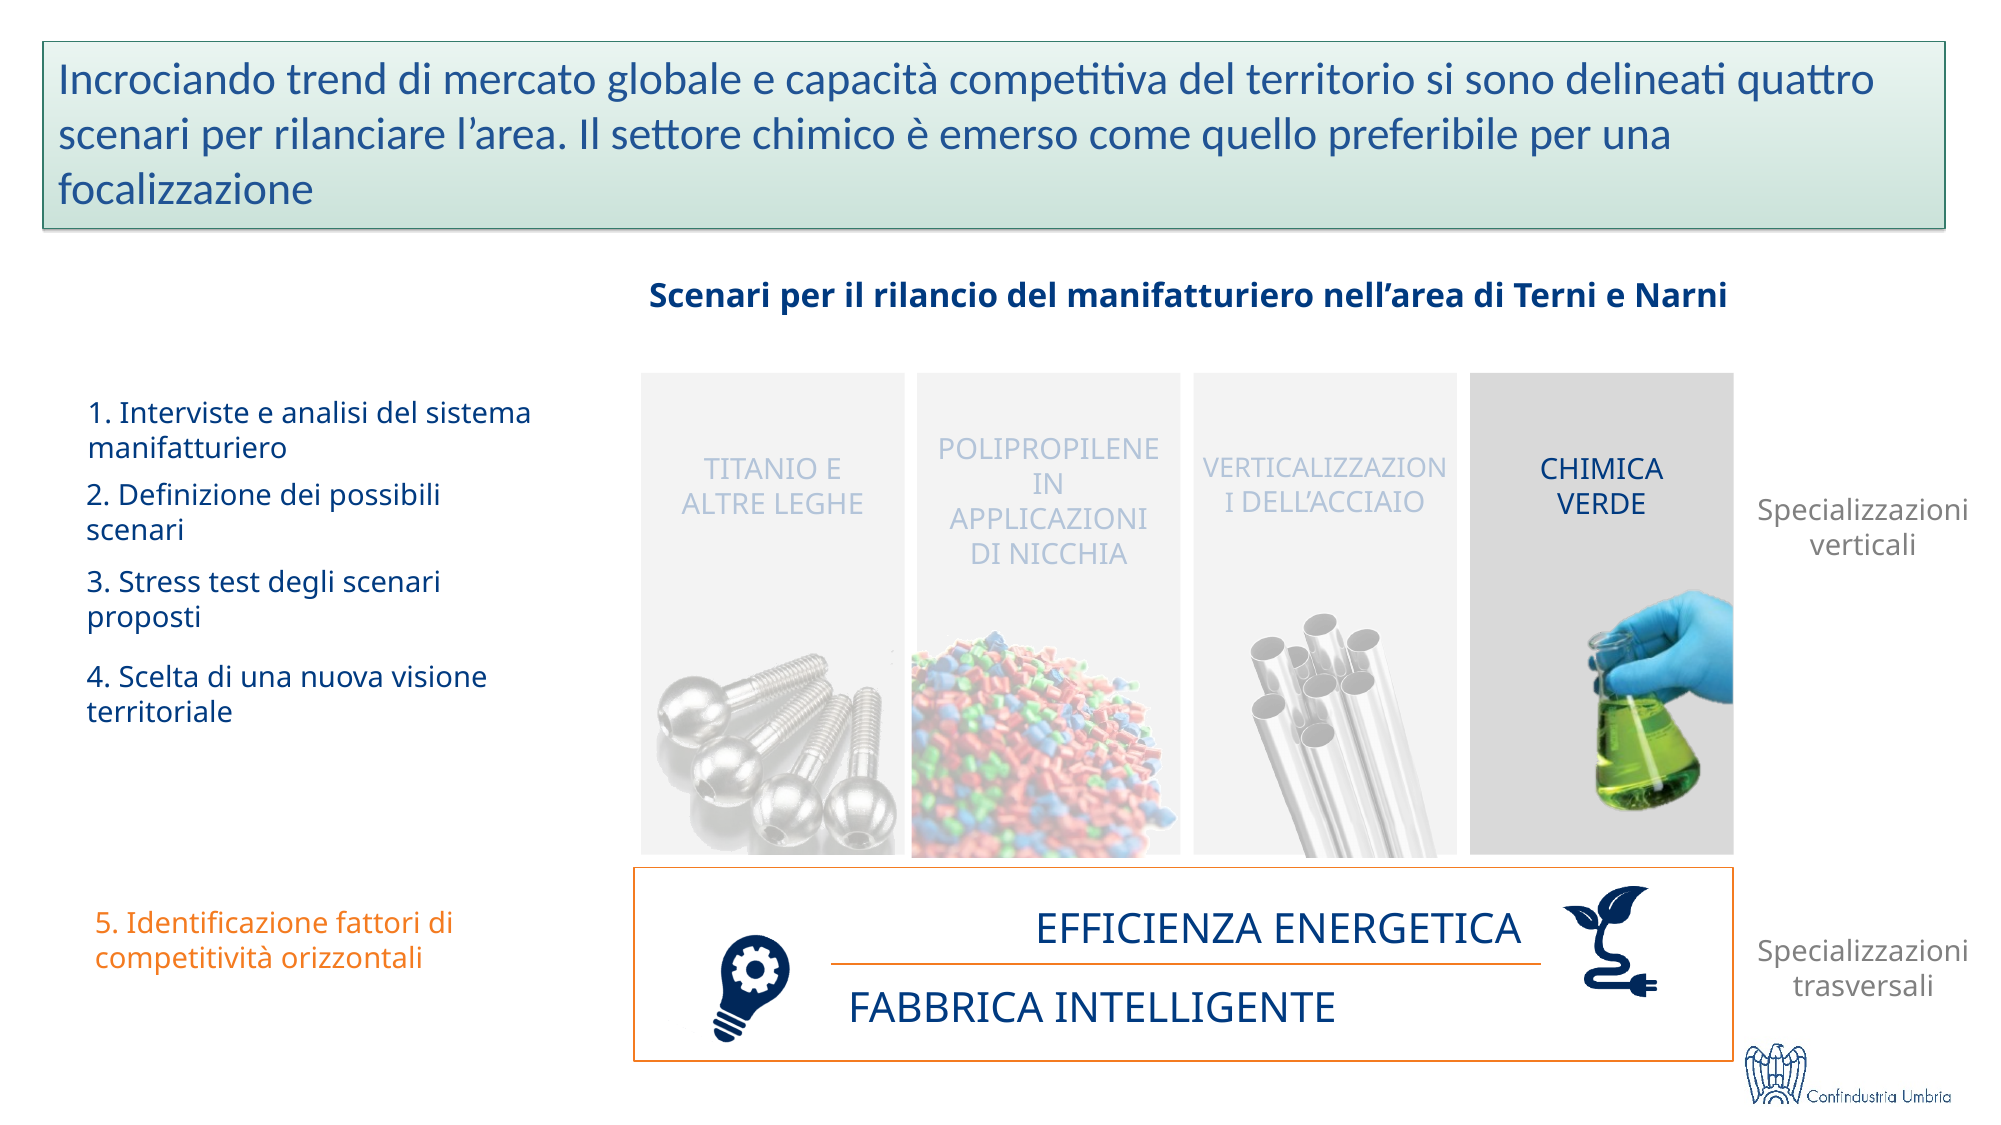

# Incrociando trend di mercato globale e capacità competitiva del territorio si sono delineati quattro scenari per rilanciare l’area. Il settore chimico è emerso come quello preferibile per una focalizzazione
Scenari per il rilancio del manifatturiero nell’area di Terni e Narni
TITANIO E
ALTRE LEGHE
POLIPROPILENE IN APPLICAZIONI DI NICCHIA
VERTICALIZZAZIONI DELL’ACCIAIO
CHIMICA
VERDE
1. Interviste e analisi del sistema manifatturiero
1. Interviste e analisi del sistema manifatturiero
Specializzazioni
verticali
2. Definizione dei possibili scenari
2. Definizione dei possibili scenari
3. Stress test degli scenari proposti
3. Stress test degli scenari proposti
4. Scelta di una nuova visione territoriale
4. Scelta di una nuova visione territoriale
EFFICIENZA ENERGETICA
5. Identificazione fattori di competitività orizzontali
Specializzazioni trasversali
FABBRICA INTELLIGENTE